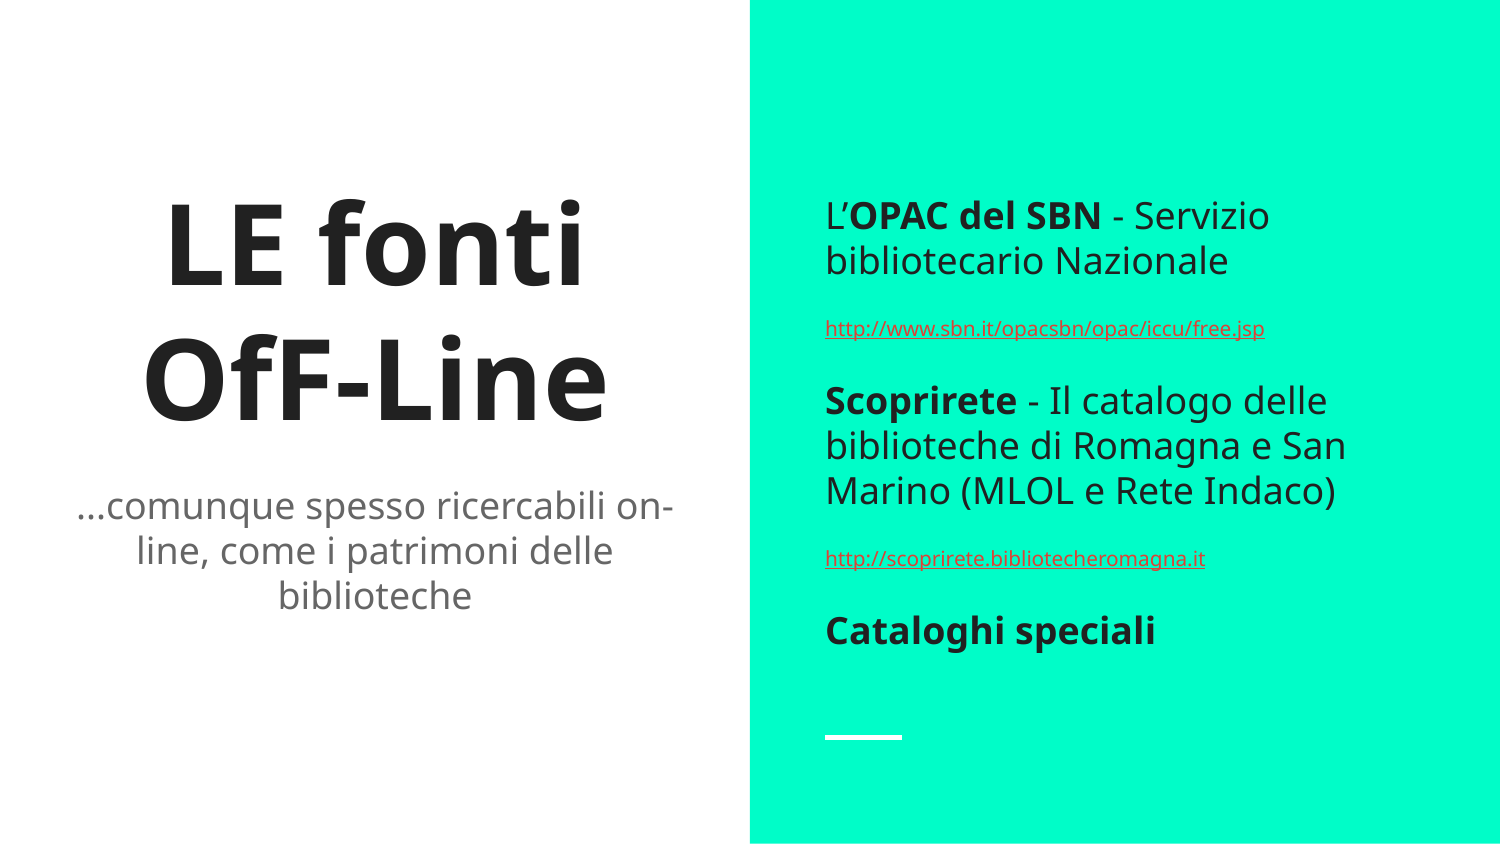

L’OPAC del SBN - Servizio bibliotecario Nazionale
http://www.sbn.it/opacsbn/opac/iccu/free.jsp
Scoprirete - Il catalogo delle biblioteche di Romagna e San Marino (MLOL e Rete Indaco)
http://scoprirete.bibliotecheromagna.it
Cataloghi speciali
# LE fonti OfF-Line
...comunque spesso ricercabili on-line, come i patrimoni delle biblioteche